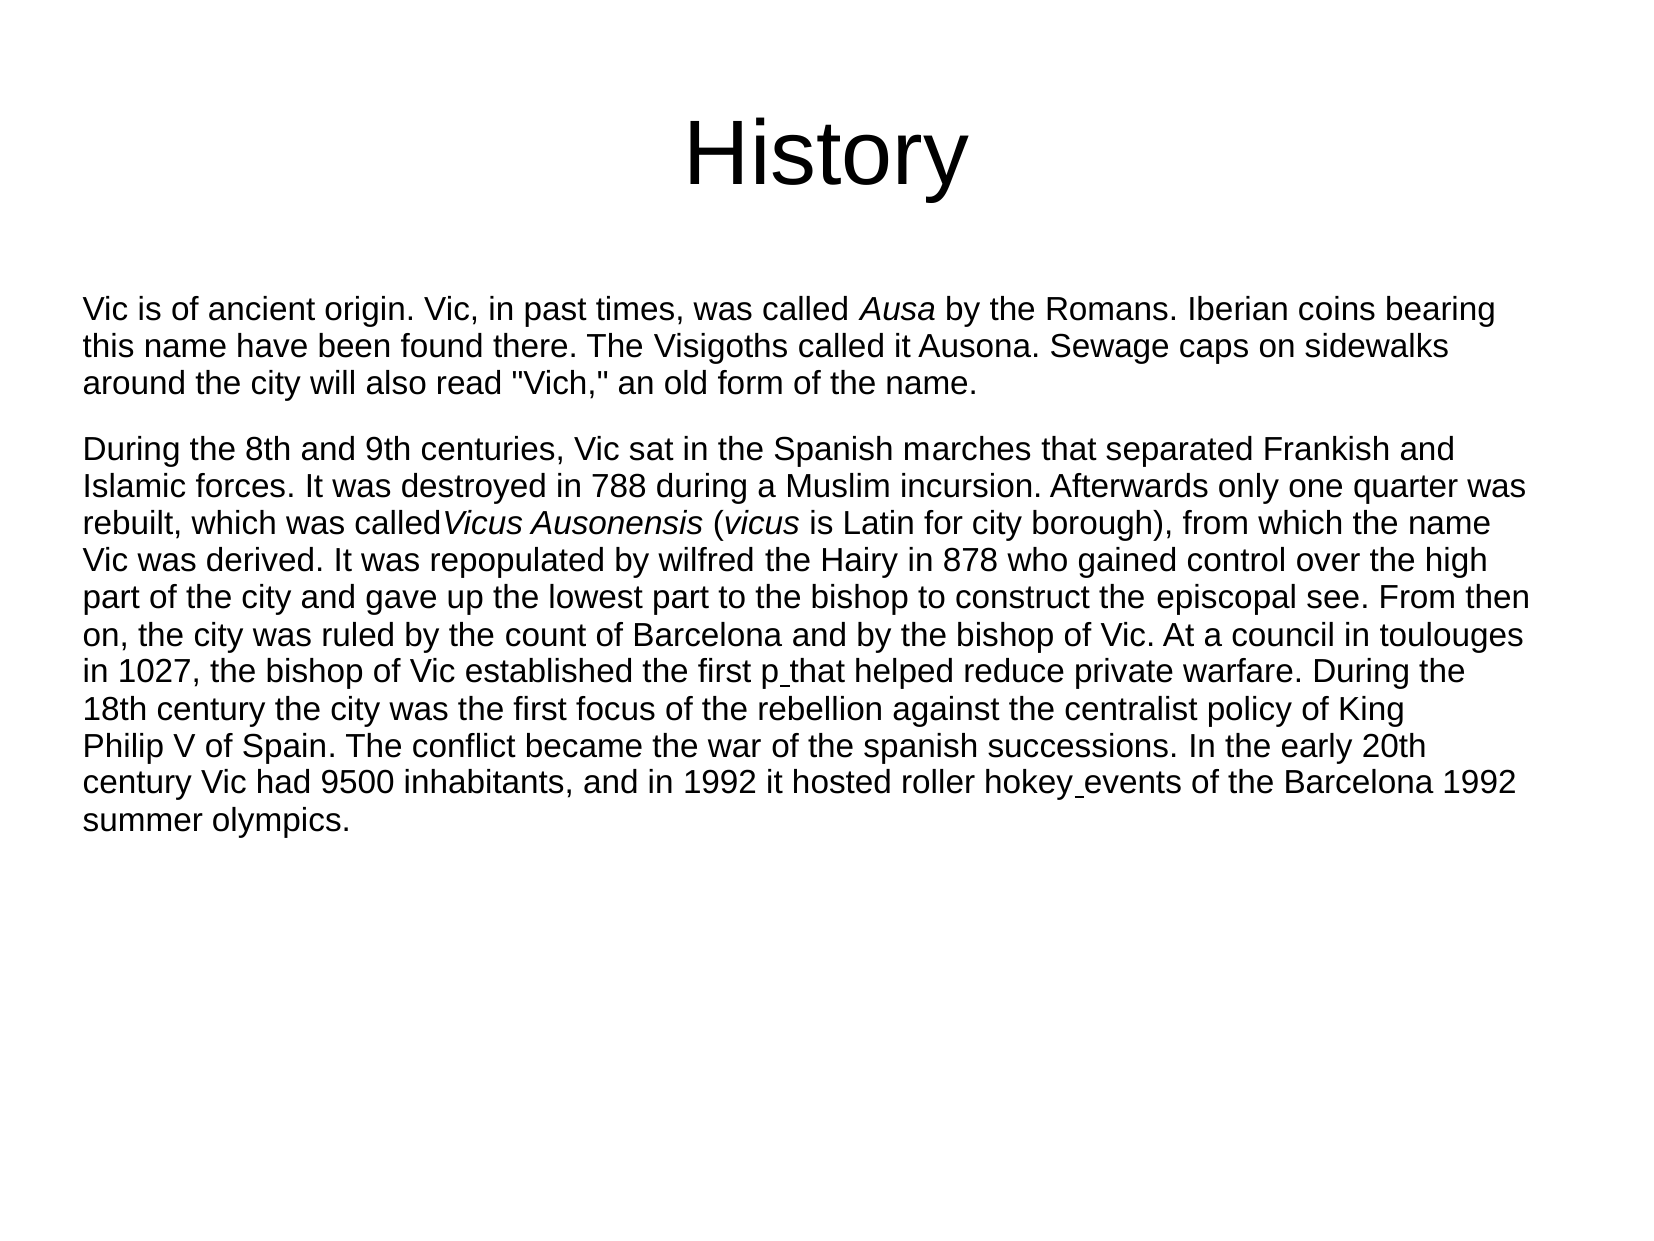

# History
Vic is of ancient origin. Vic, in past times, was called Ausa by the Romans. Iberian coins bearing this name have been found there. The Visigoths called it Ausona. Sewage caps on sidewalks around the city will also read "Vich," an old form of the name.
During the 8th and 9th centuries, Vic sat in the Spanish marches that separated Frankish and Islamic forces. It was destroyed in 788 during a Muslim incursion. Afterwards only one quarter was rebuilt, which was calledVicus Ausonensis (vicus is Latin for city borough), from which the name Vic was derived. It was repopulated by wilfred the Hairy in 878 who gained control over the high part of the city and gave up the lowest part to the bishop to construct the episcopal see. From then on, the city was ruled by the count of Barcelona and by the bishop of Vic. At a council in toulouges in 1027, the bishop of Vic established the first p that helped reduce private warfare. During the 18th century the city was the first focus of the rebellion against the centralist policy of King Philip V of Spain. The conflict became the war of the spanish successions. In the early 20th century Vic had 9500 inhabitants, and in 1992 it hosted roller hokey events of the Barcelona 1992 summer olympics.